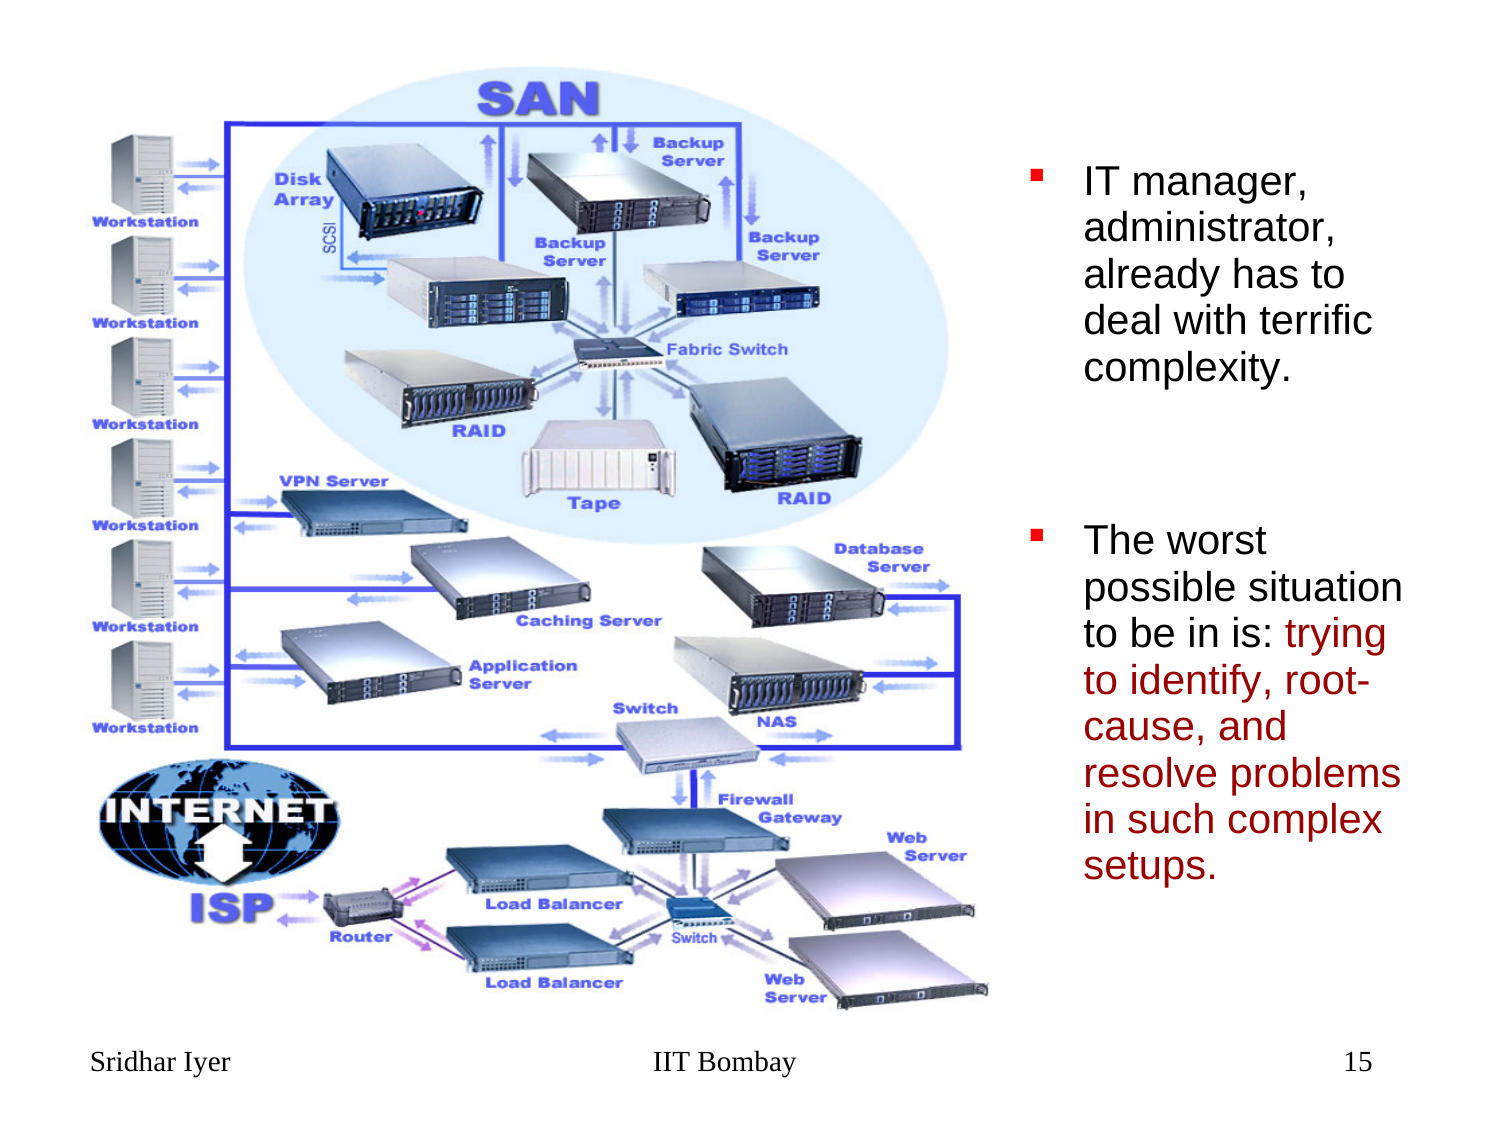

# IT manager, administrator, already has to deal with terrific complexity.
The worst possible situation to be in is: trying to identify, root-cause, and resolve problems in such complex setups.
Sridhar Iyer
IIT Bombay
15